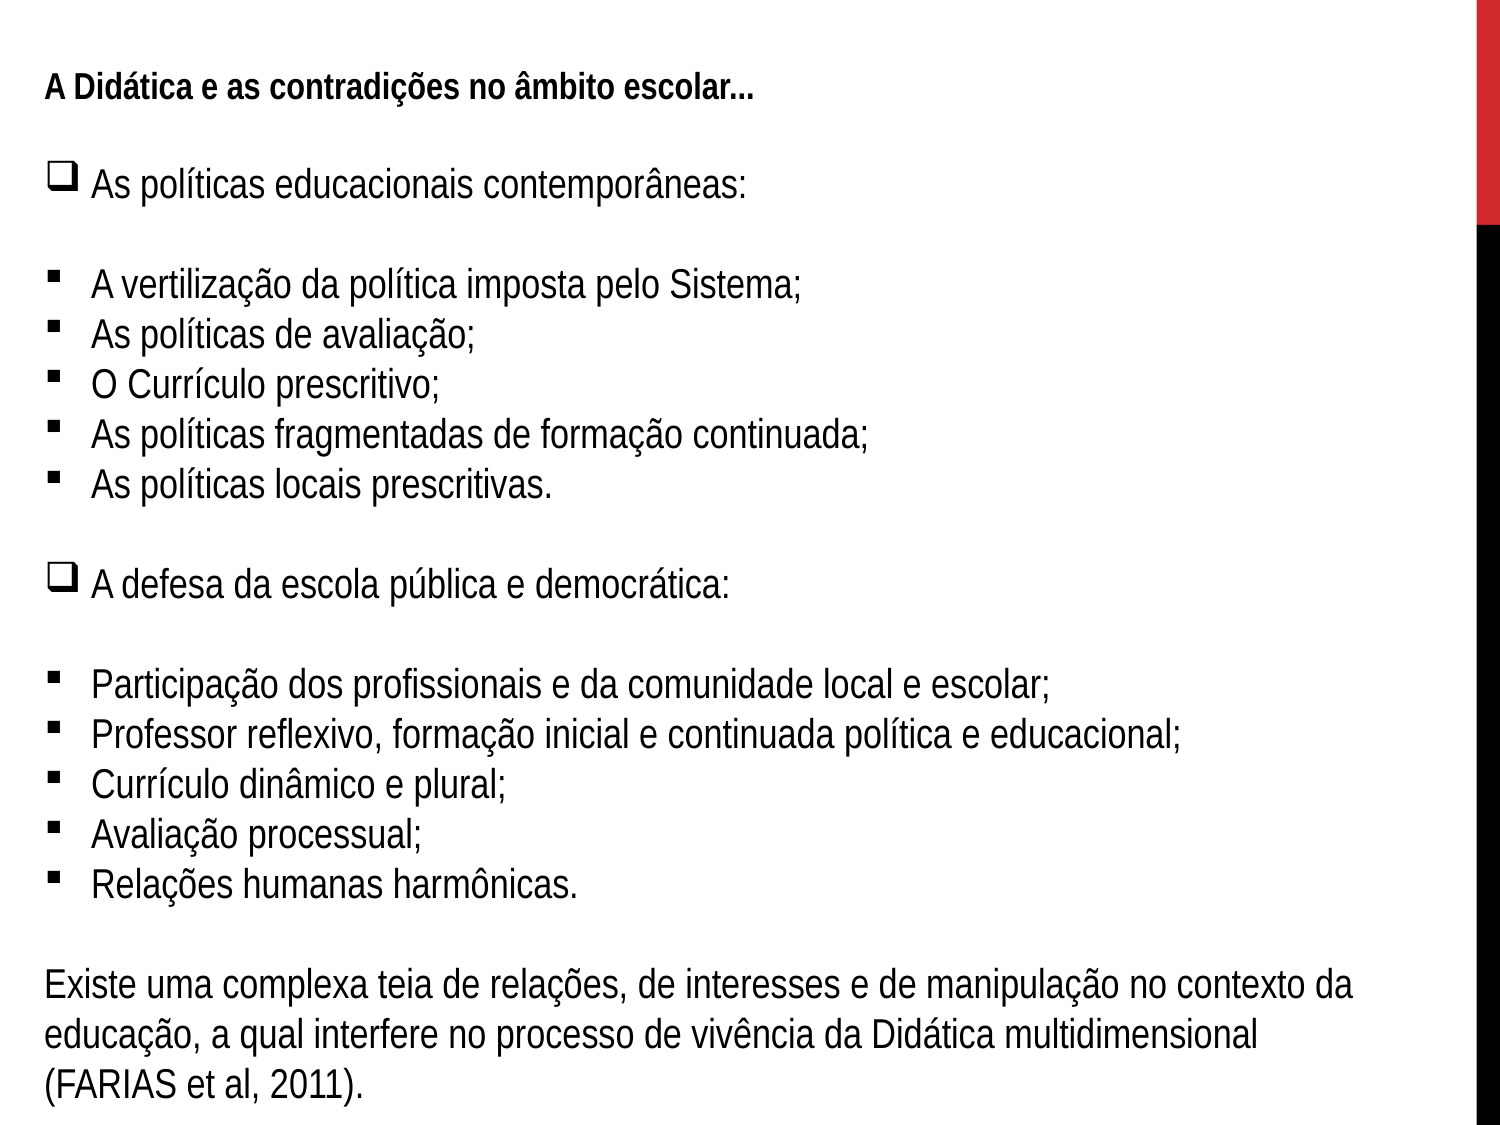

A Didática e as contradições no âmbito escolar...
As políticas educacionais contemporâneas:
A vertilização da política imposta pelo Sistema;
As políticas de avaliação;
O Currículo prescritivo;
As políticas fragmentadas de formação continuada;
As políticas locais prescritivas.
A defesa da escola pública e democrática:
Participação dos profissionais e da comunidade local e escolar;
Professor reflexivo, formação inicial e continuada política e educacional;
Currículo dinâmico e plural;
Avaliação processual;
Relações humanas harmônicas.
Existe uma complexa teia de relações, de interesses e de manipulação no contexto da educação, a qual interfere no processo de vivência da Didática multidimensional (FARIAS et al, 2011).